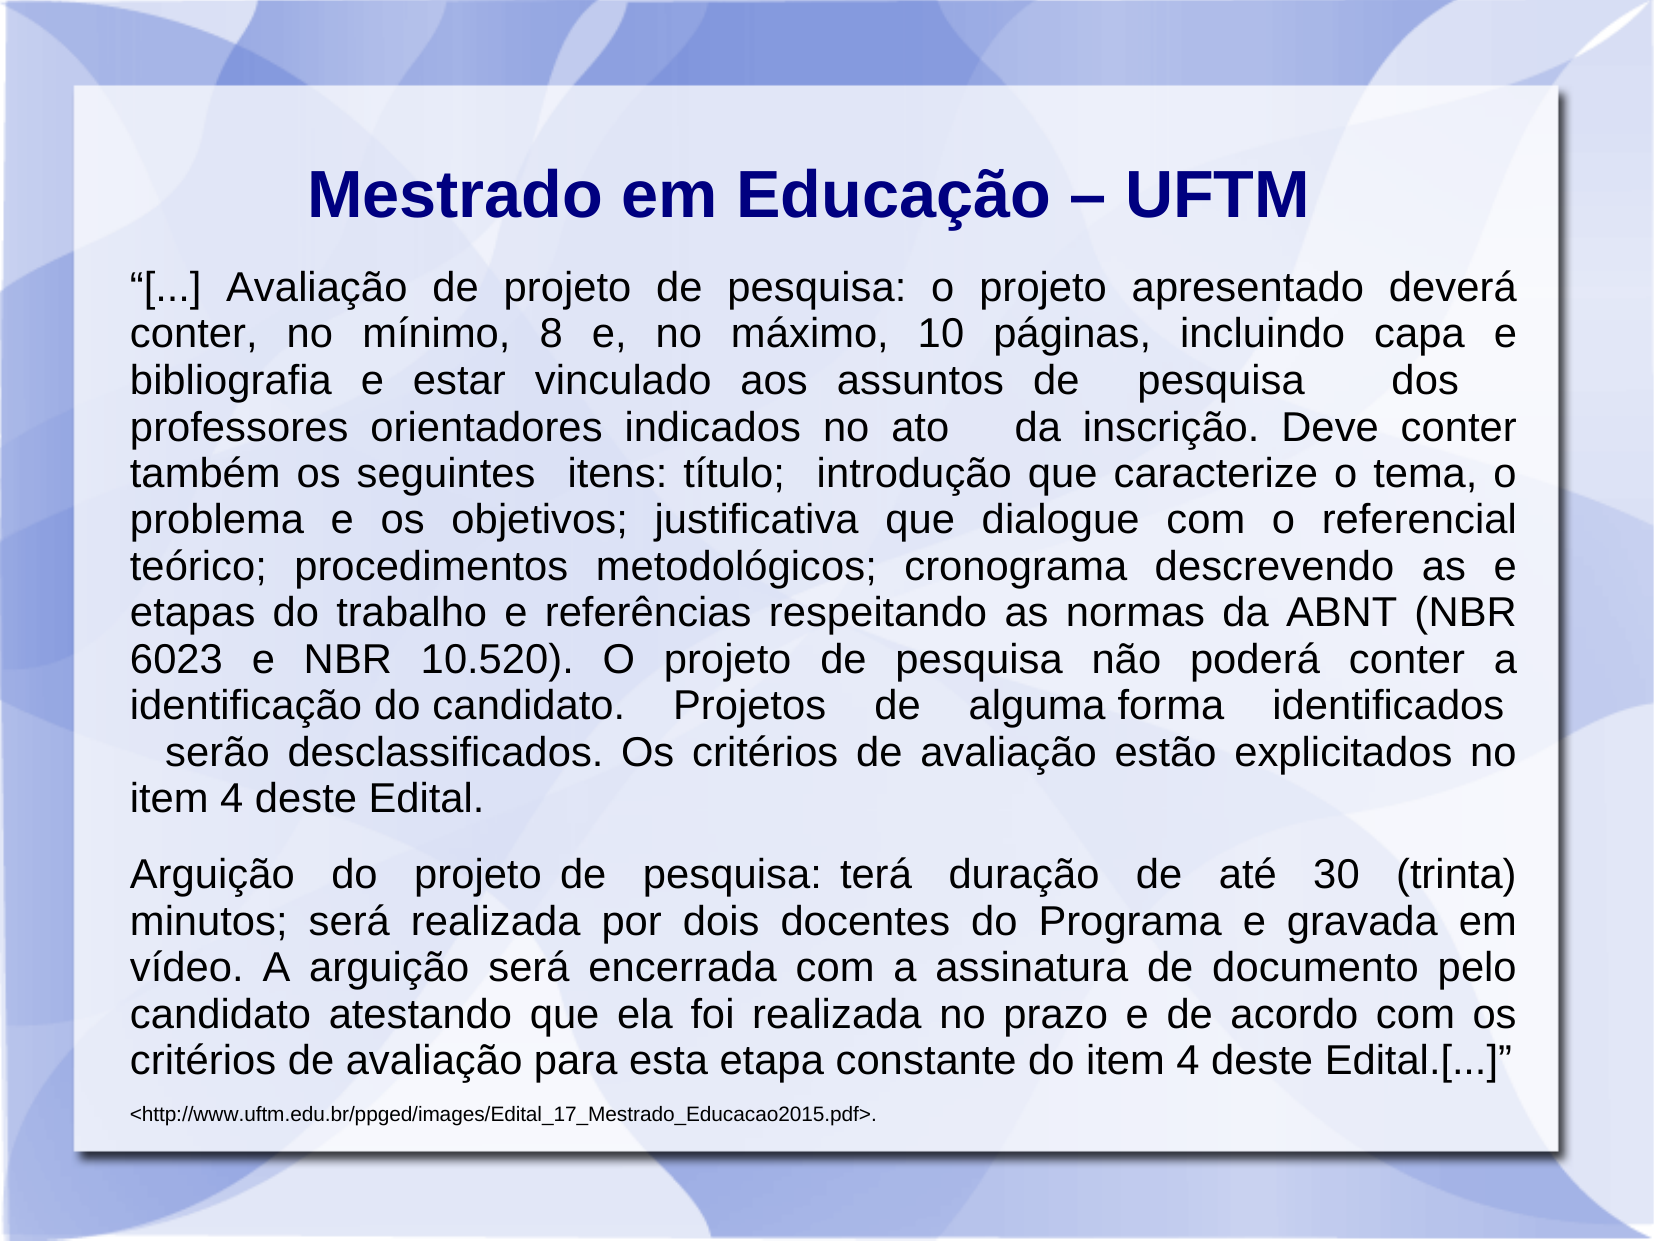

# Mestrado em Educação – UFTM
“[...] Avaliação de projeto de pesquisa: o projeto apresentado deverá conter, no mínimo, 8 e, no máximo, 10 páginas, incluindo capa e bibliografia e estar vinculado aos assuntos de pesquisa dos professores orientadores indicados no ato da inscrição. Deve conter também os seguintes itens: título; introdução que caracterize o tema, o problema e os objetivos; justificativa que dialogue com o referencial teórico; procedimentos metodológicos; cronograma descrevendo as e etapas do trabalho e referências respeitando as normas da ABNT (NBR 6023 e NBR 10.520). O projeto de pesquisa não poderá conter a identificação do candidato. Projetos de alguma forma identificados serão desclassificados. Os critérios de avaliação estão explicitados no item 4 deste Edital.
Arguição do projeto de pesquisa: terá duração de até 30 (trinta) minutos; será realizada por dois docentes do Programa e gravada em vídeo. A arguição será encerrada com a assinatura de documento pelo candidato atestando que ela foi realizada no prazo e de acordo com os critérios de avaliação para esta etapa constante do item 4 deste Edital.[...]”
<http://www.uftm.edu.br/ppged/images/Edital_17_Mestrado_Educacao2015.pdf>.